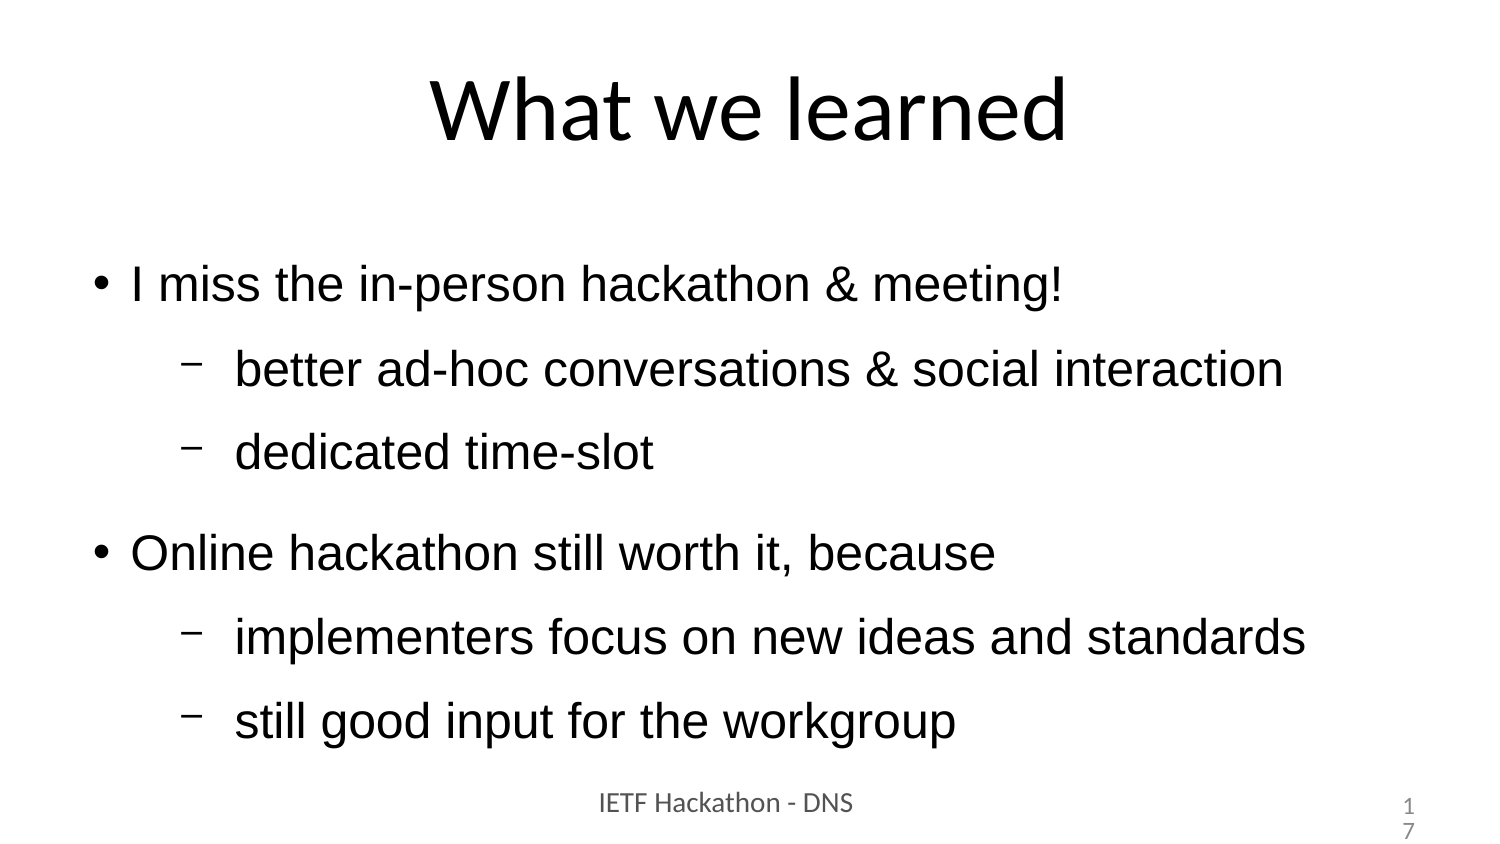

# What we learned
I miss the in-person hackathon & meeting!
better ad-hoc conversations & social interaction
dedicated time-slot
Online hackathon still worth it, because
implementers focus on new ideas and standards
still good input for the workgroup